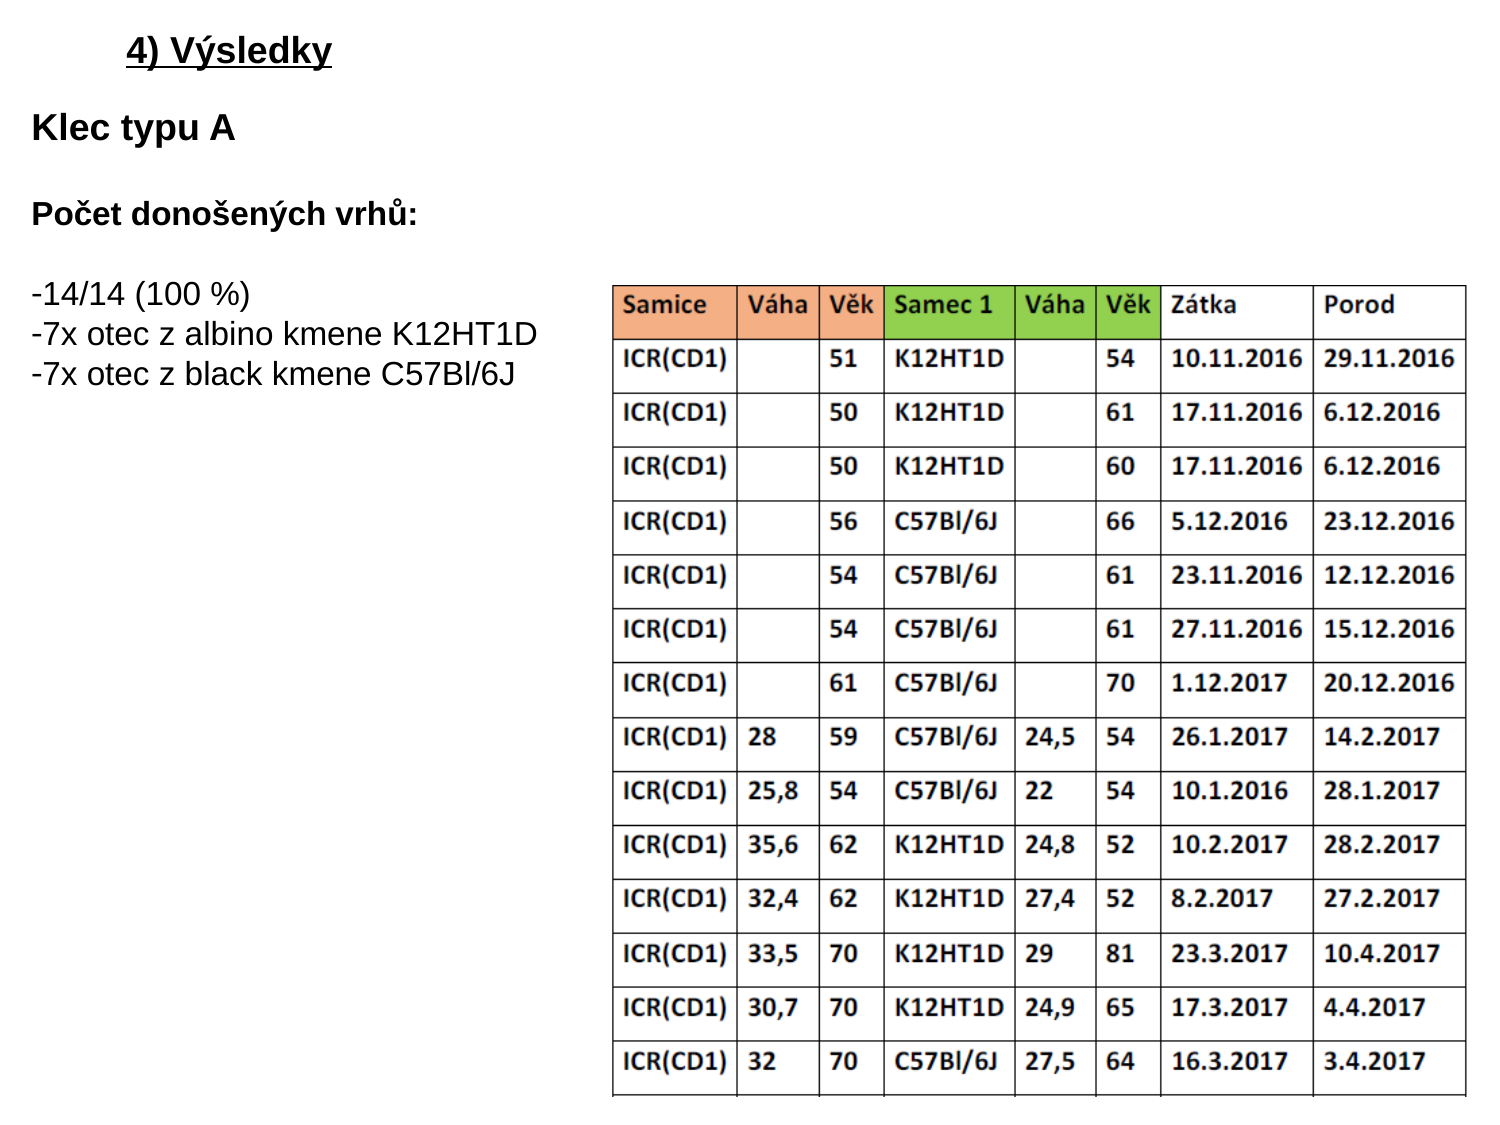

4) Výsledky
Klec typu A
Počet donošených vrhů:
14/14 (100 %)
7x otec z albino kmene K12HT1D
7x otec z black kmene C57Bl/6J